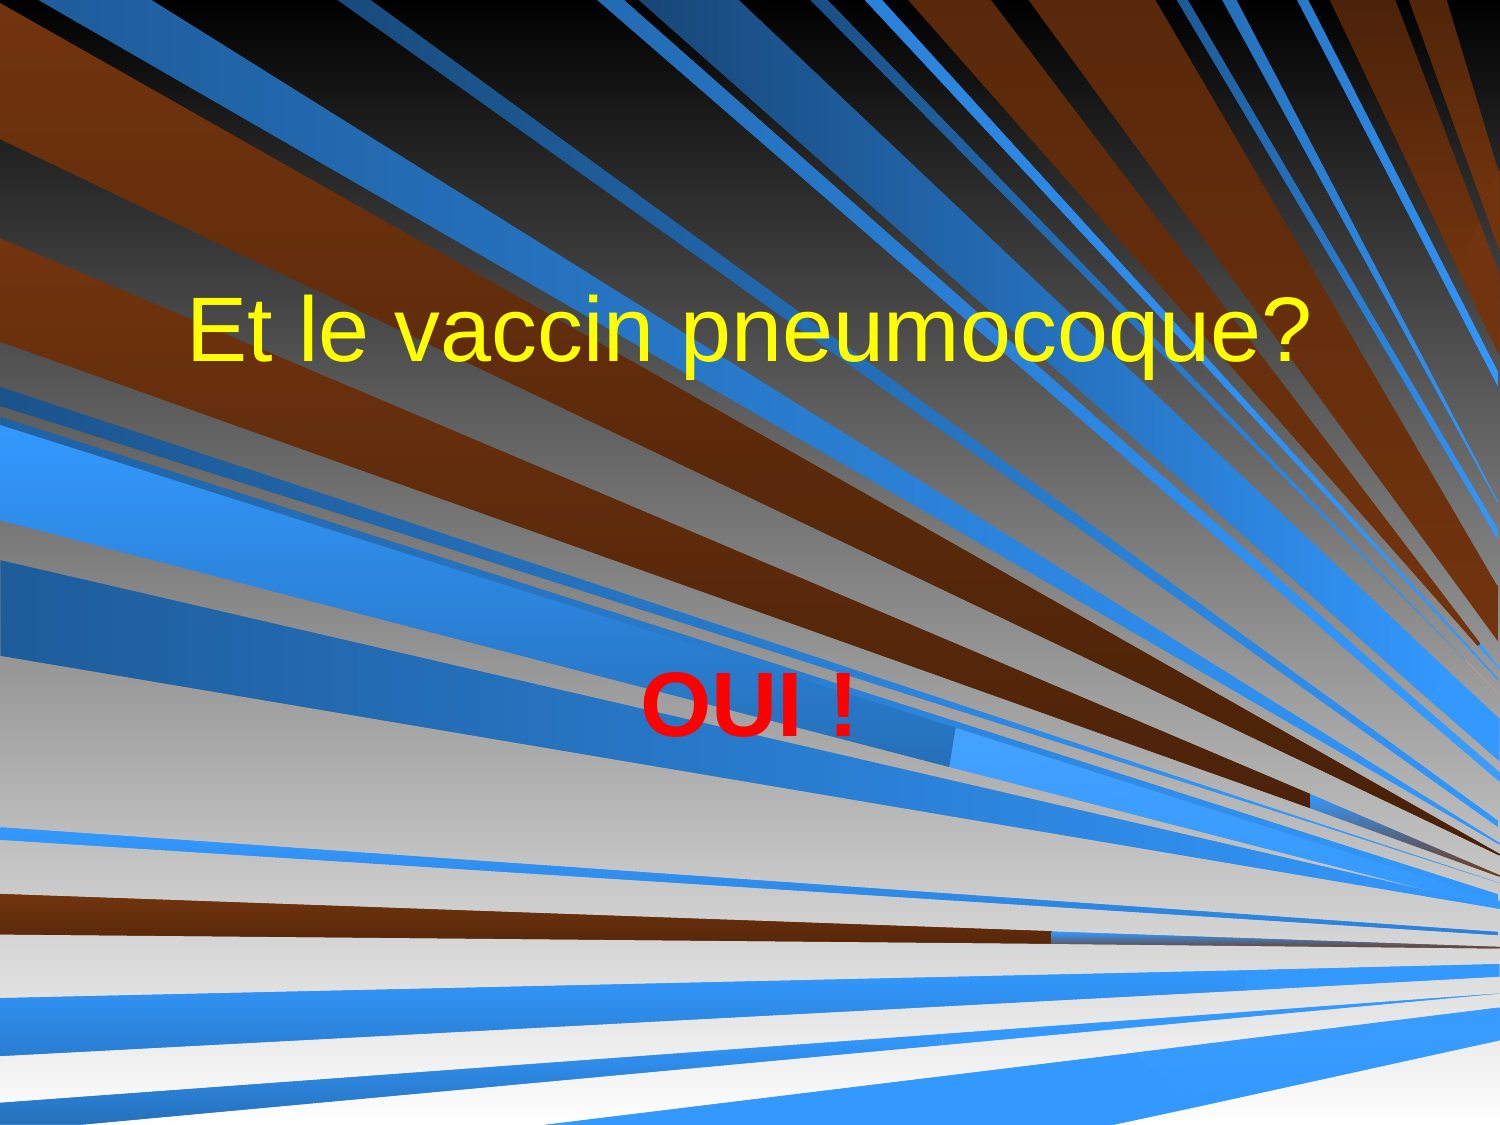

# Et le vaccin pneumocoque?
OUI !